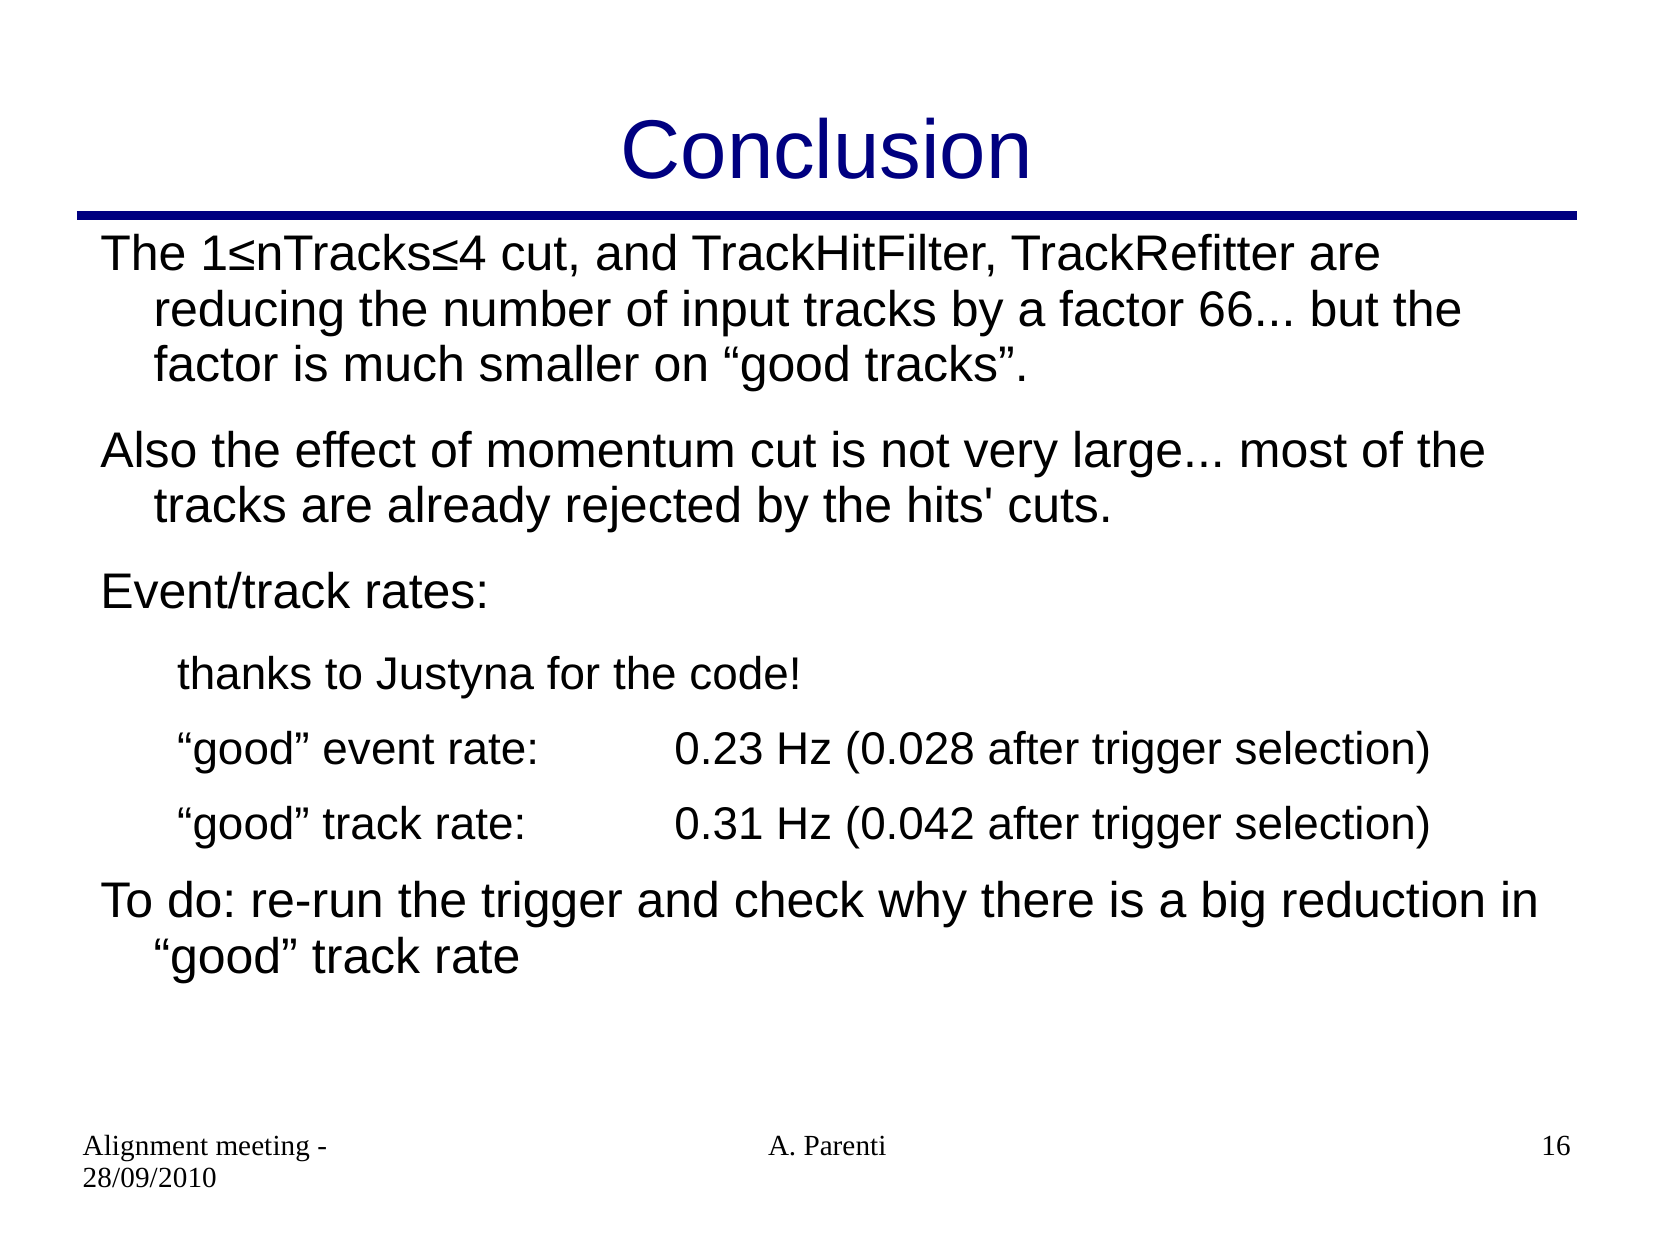

# Conclusion
The 1≤nTracks≤4 cut, and TrackHitFilter, TrackRefitter are reducing the number of input tracks by a factor 66... but the factor is much smaller on “good tracks”.
Also the effect of momentum cut is not very large... most of the tracks are already rejected by the hits' cuts.
Event/track rates:
thanks to Justyna for the code!
“good” event rate:		0.23 Hz (0.028 after trigger selection)
“good” track rate:		0.31 Hz (0.042 after trigger selection)
To do: re-run the trigger and check why there is a big reduction in “good” track rate
16